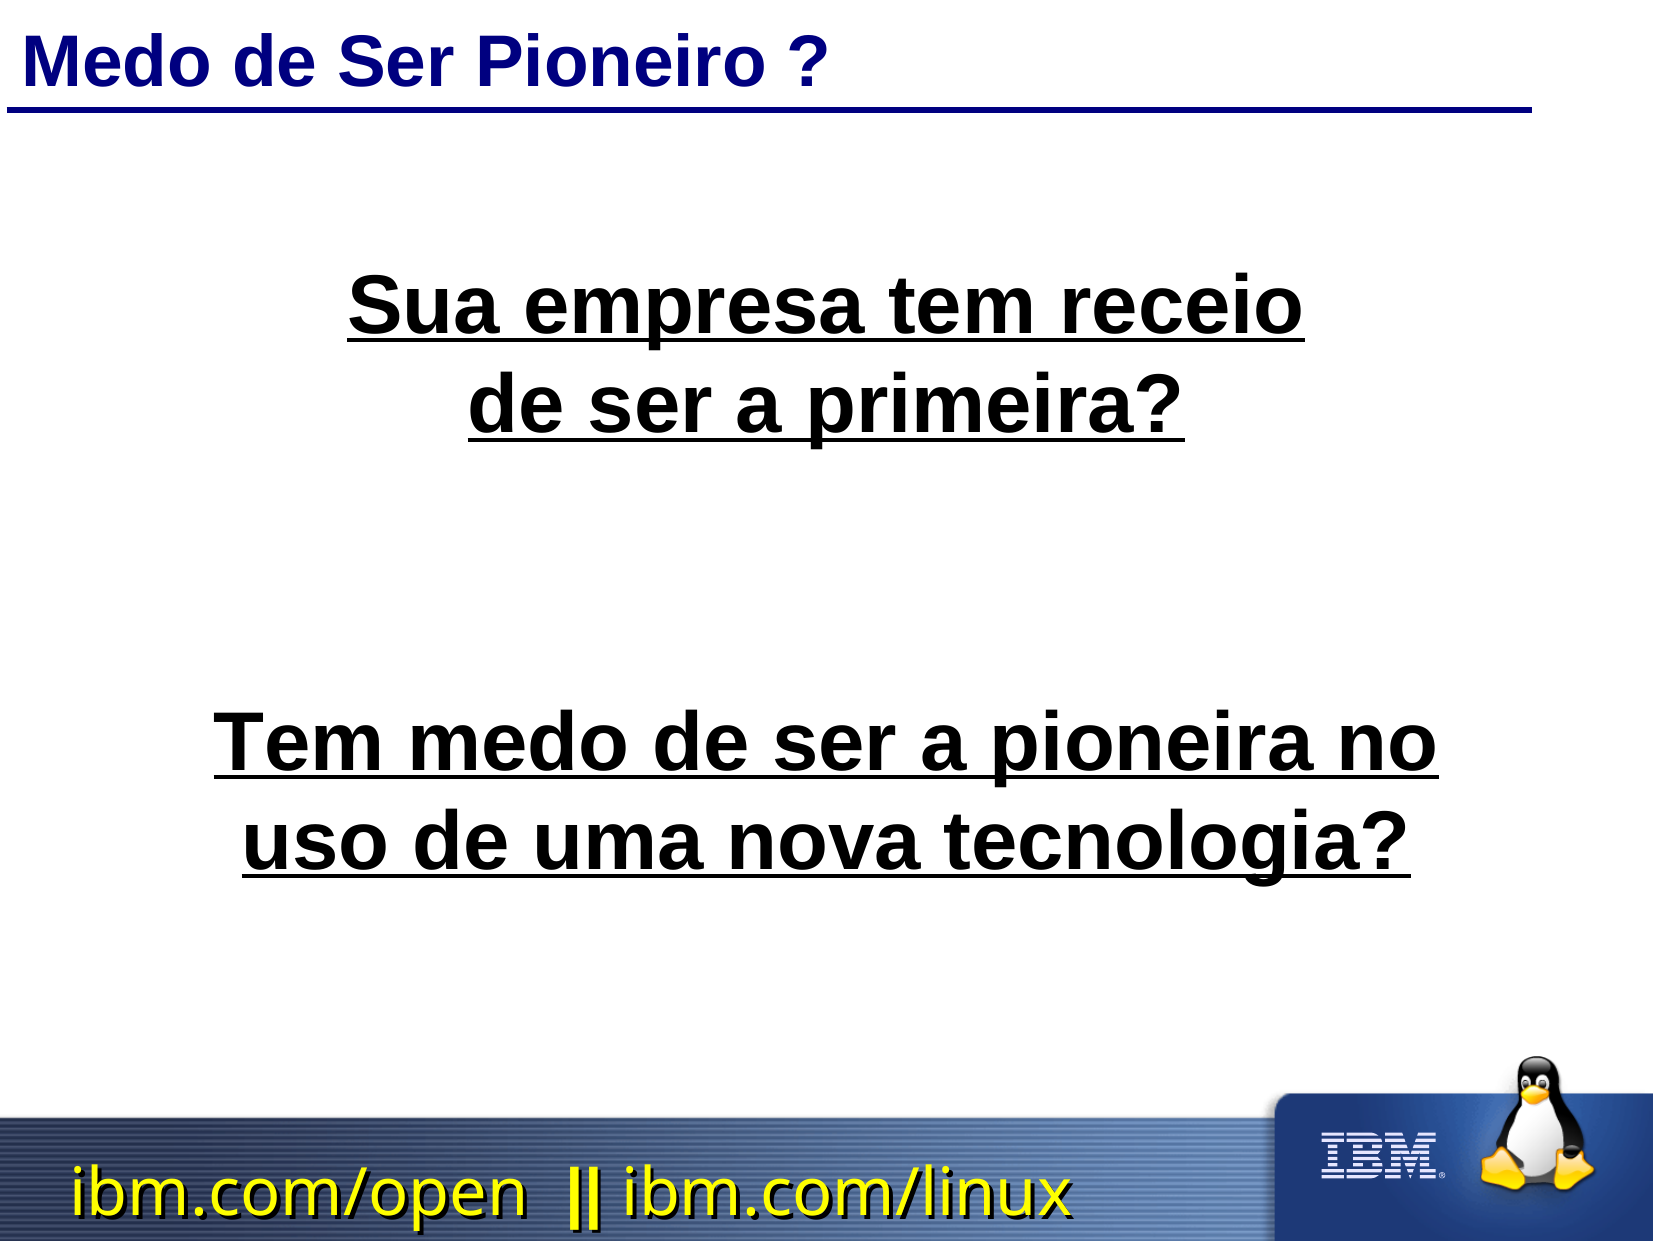

Medo de Ser Pioneiro ?
Sua empresa tem receio de ser a primeira?
Tem medo de ser a pioneira no uso de uma nova tecnologia?